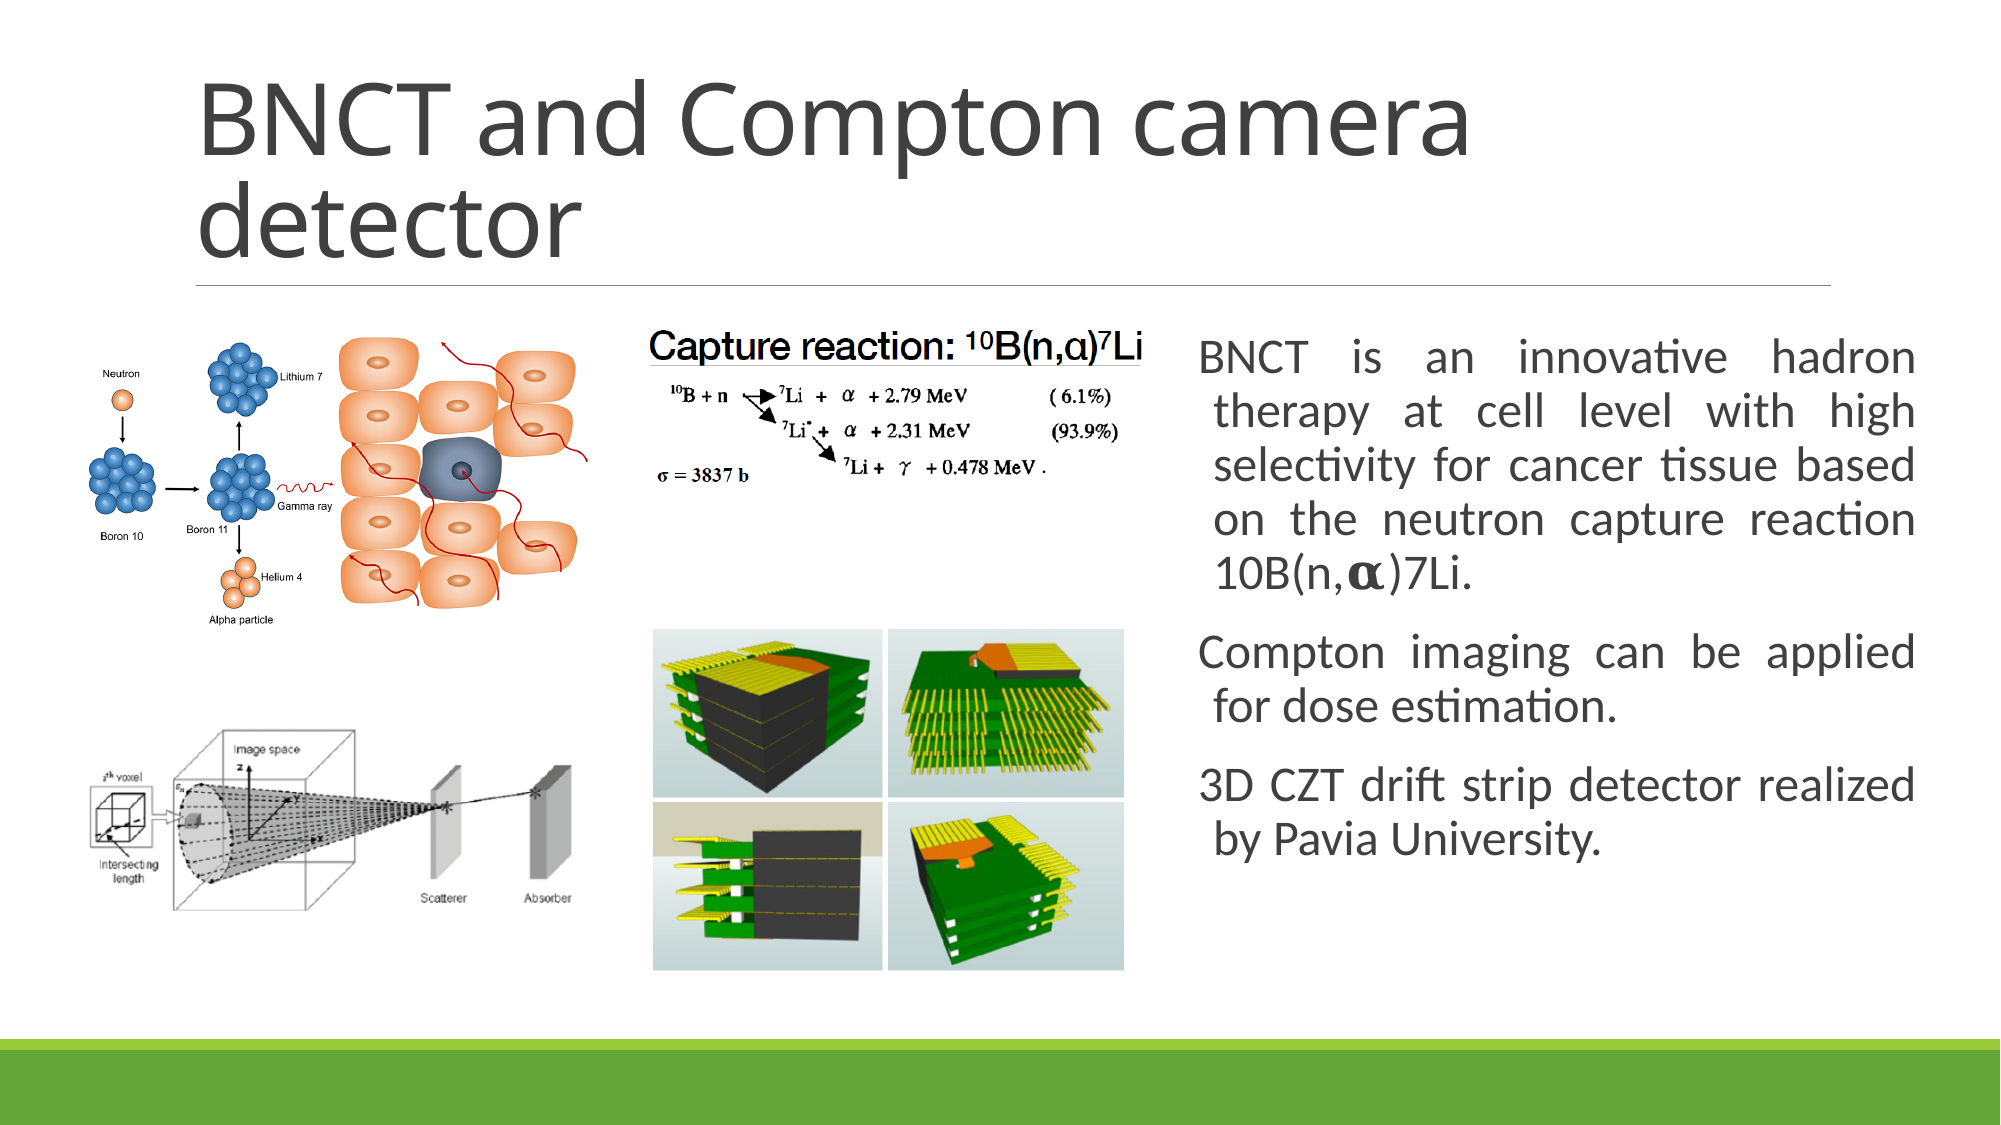

# BNCT and Compton camera detector
BNCT is an innovative hadron therapy at cell level with high selectivity for cancer tissue based on the neutron capture reaction 10B(n,𝛂)7Li.
Compton imaging can be applied for dose estimation.
3D CZT drift strip detector realized by Pavia University.